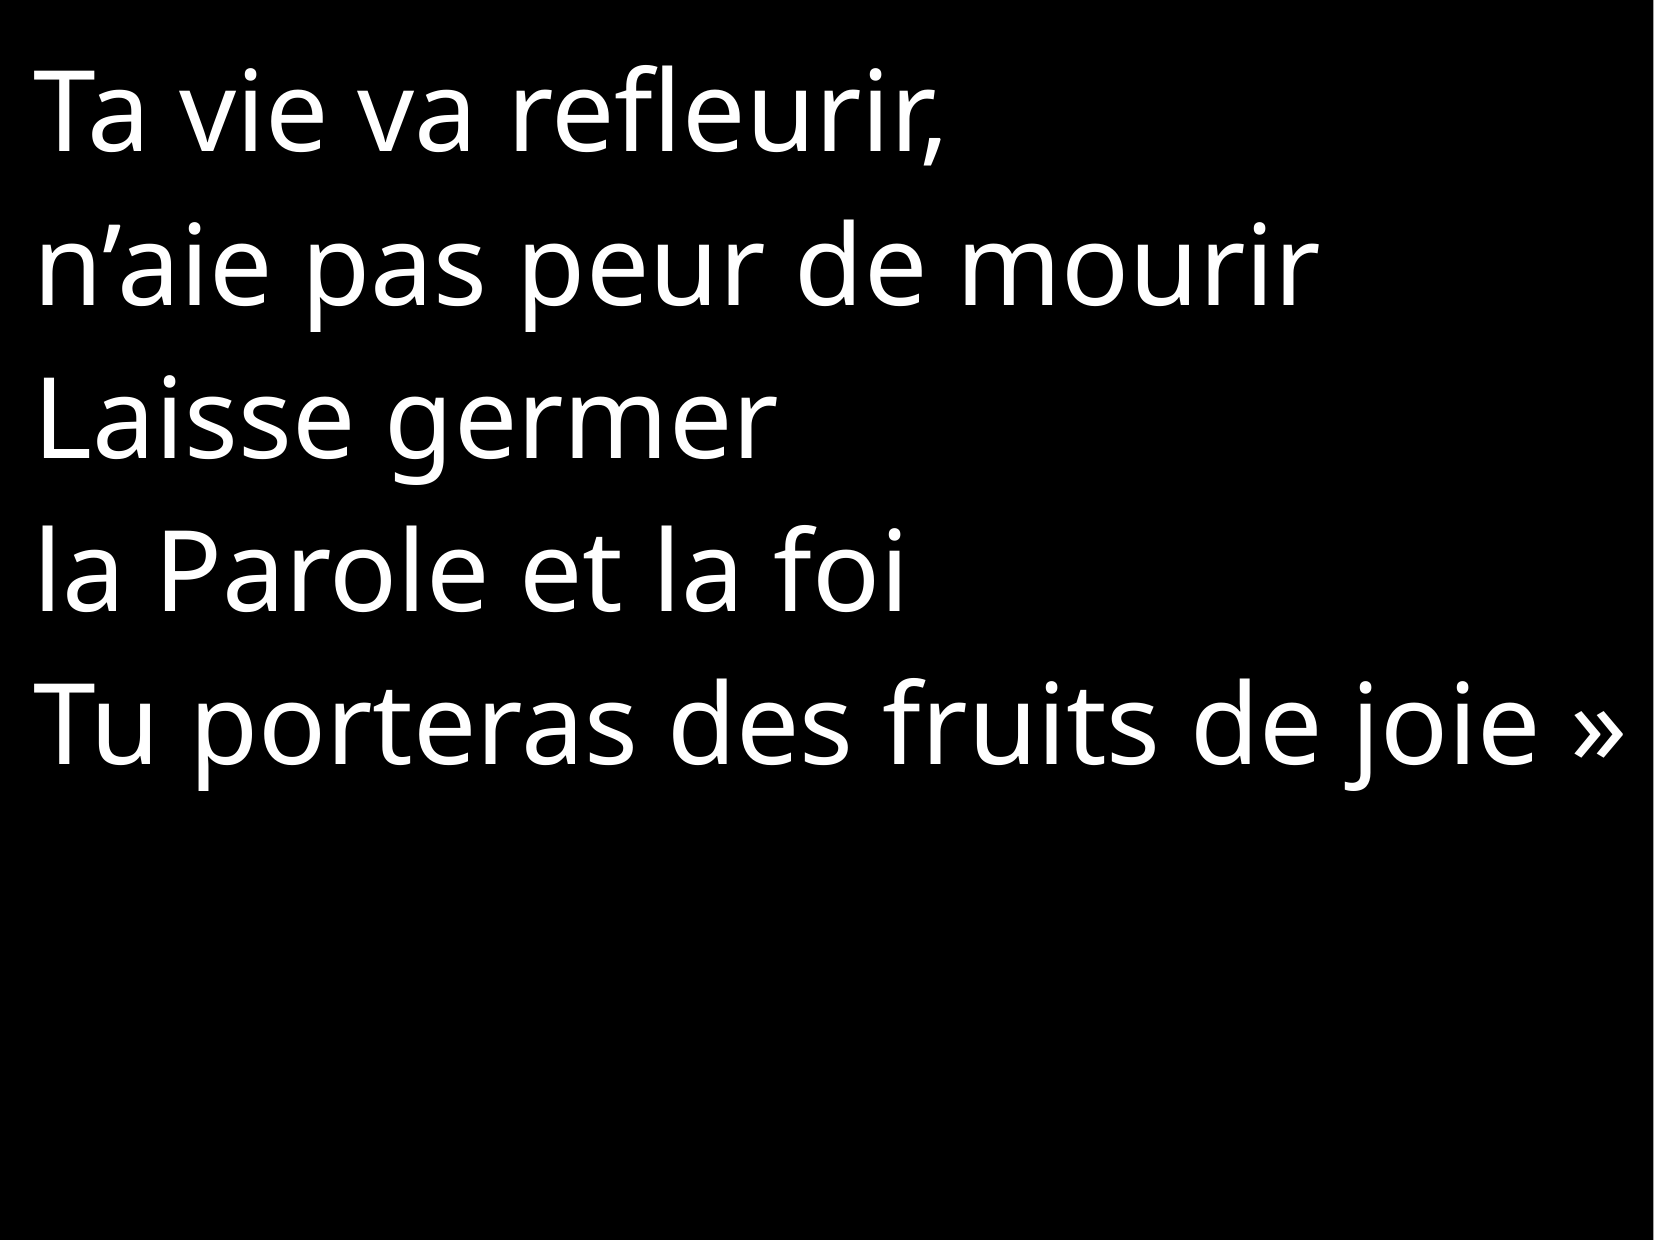

# Ta vie va refleurir,
n’aie pas peur de mourir
Laisse germer
la Parole et la foi
Tu porteras des fruits de joie »